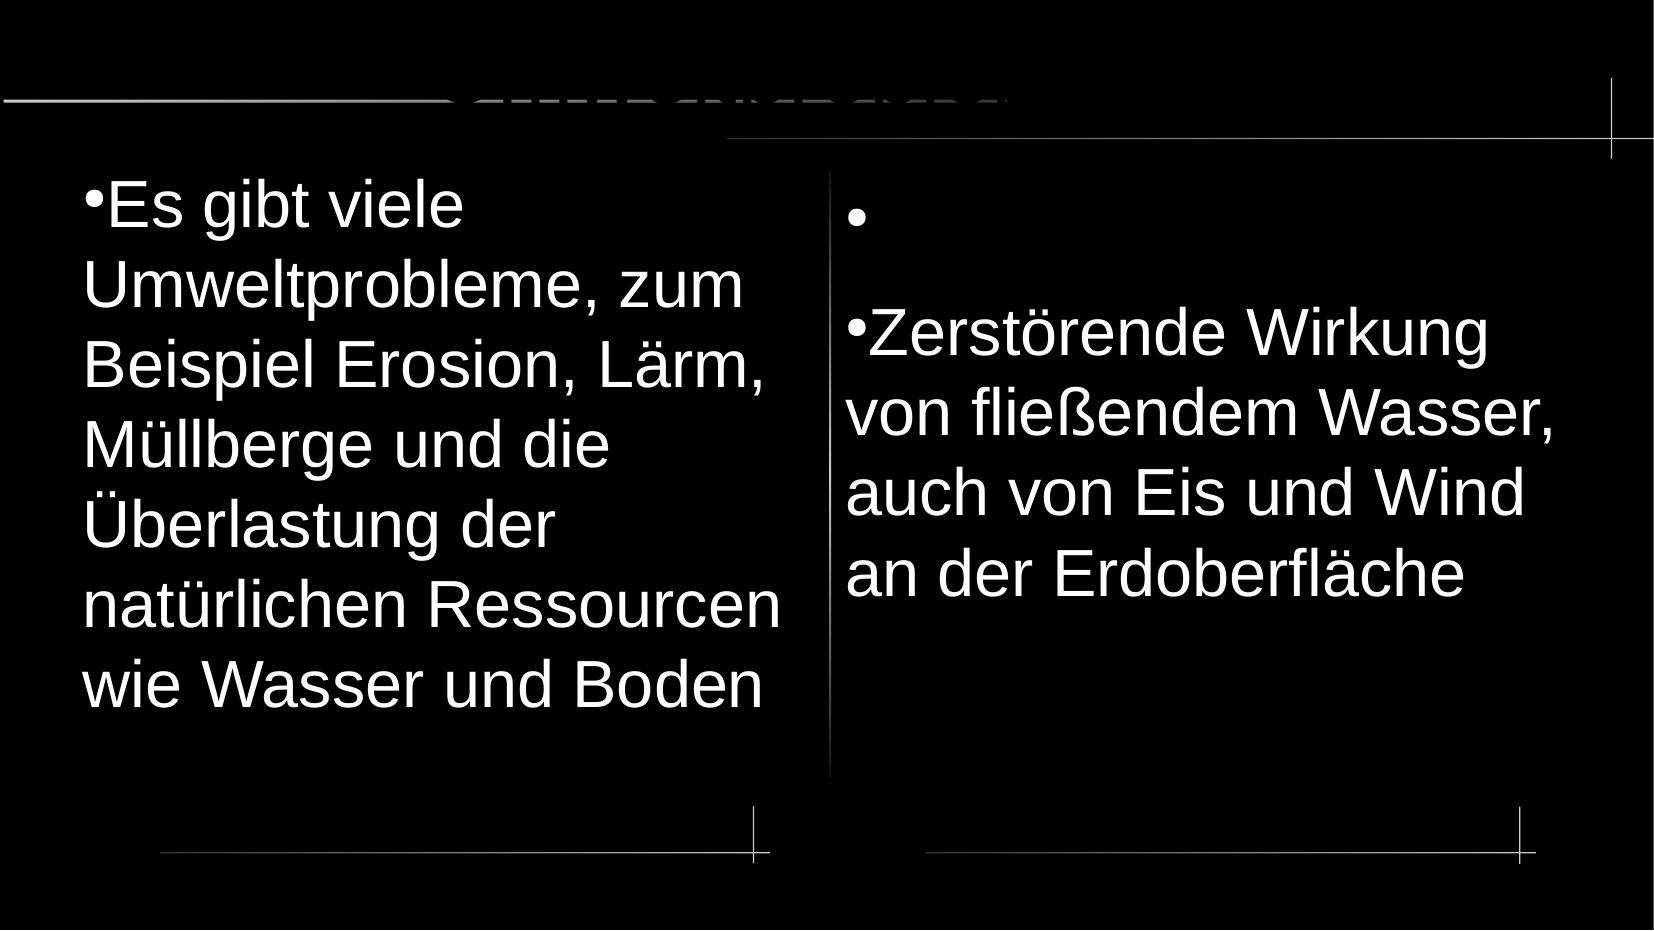

# Umweltprobleme
Es gibt viele Umweltprobleme, zum Beispiel Erosion, Lärm, Müllberge und die Überlastung der natürlichen Ressourcen wie Wasser und Boden
Erosion
Zerstörende Wirkung von fließendem Wasser, auch von Eis und Wind an der Erdoberfläche